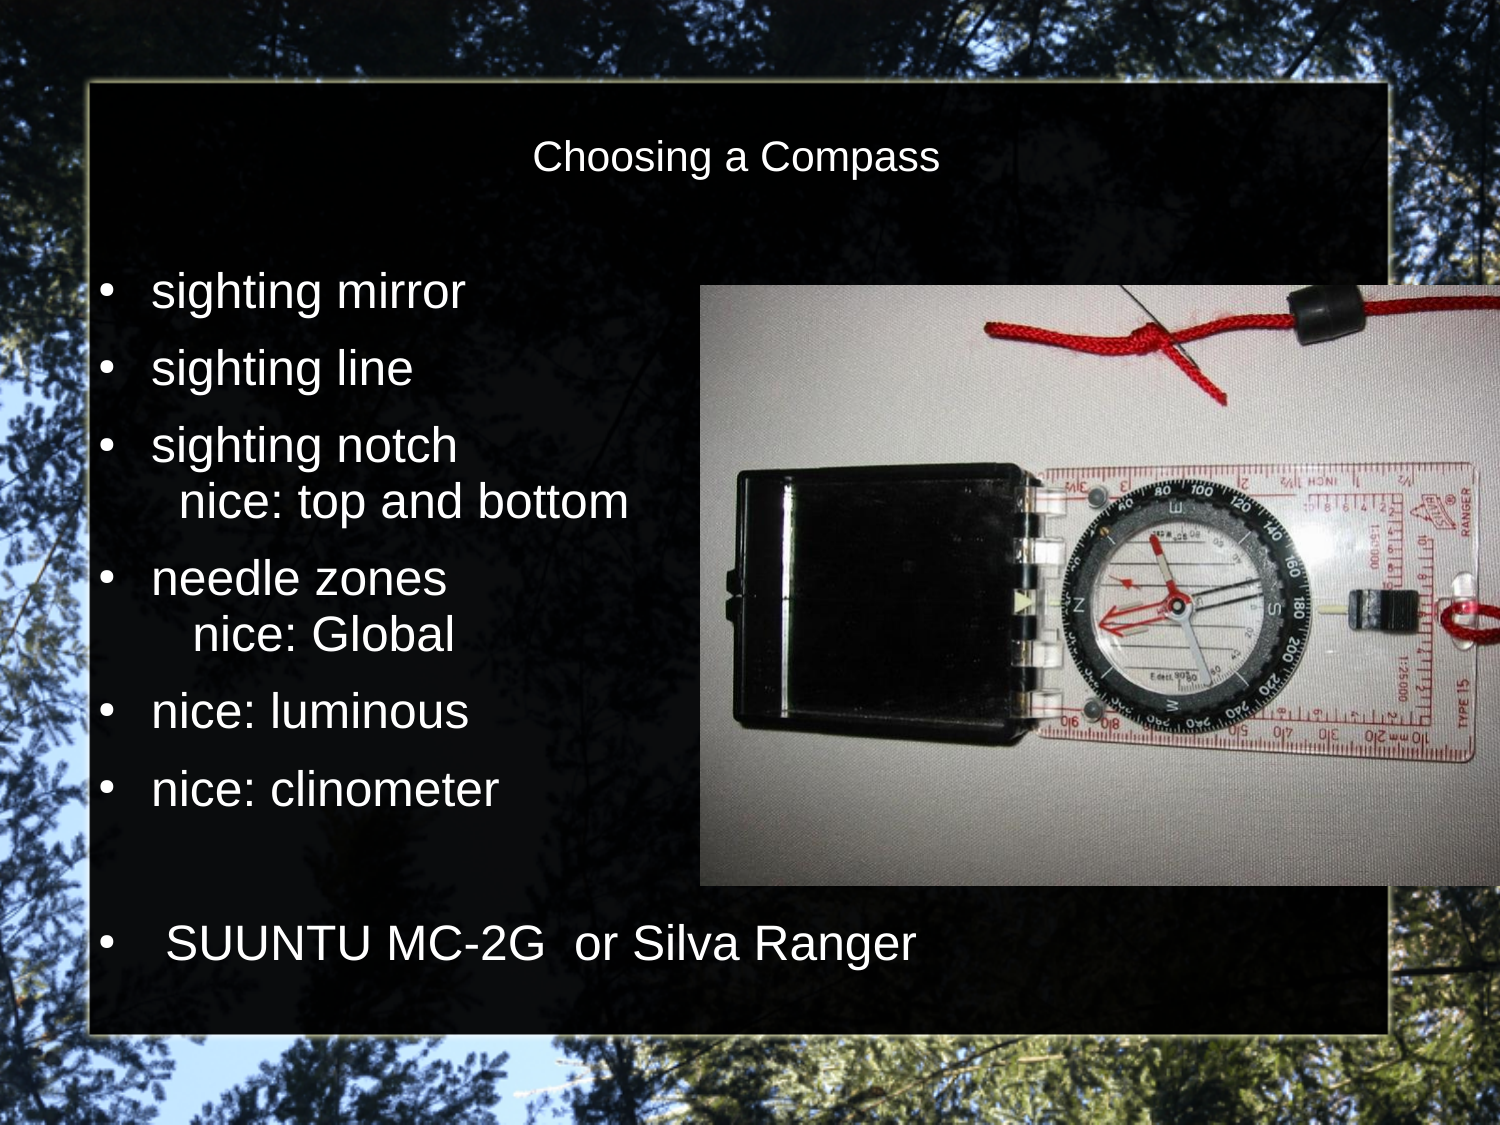

# Choosing a Compass
sighting mirror
sighting line
sighting notch
 nice: top and bottom
needle zones
 nice: Global
nice: luminous
nice: clinometer
 SUUNTU MC-2G or Silva Ranger